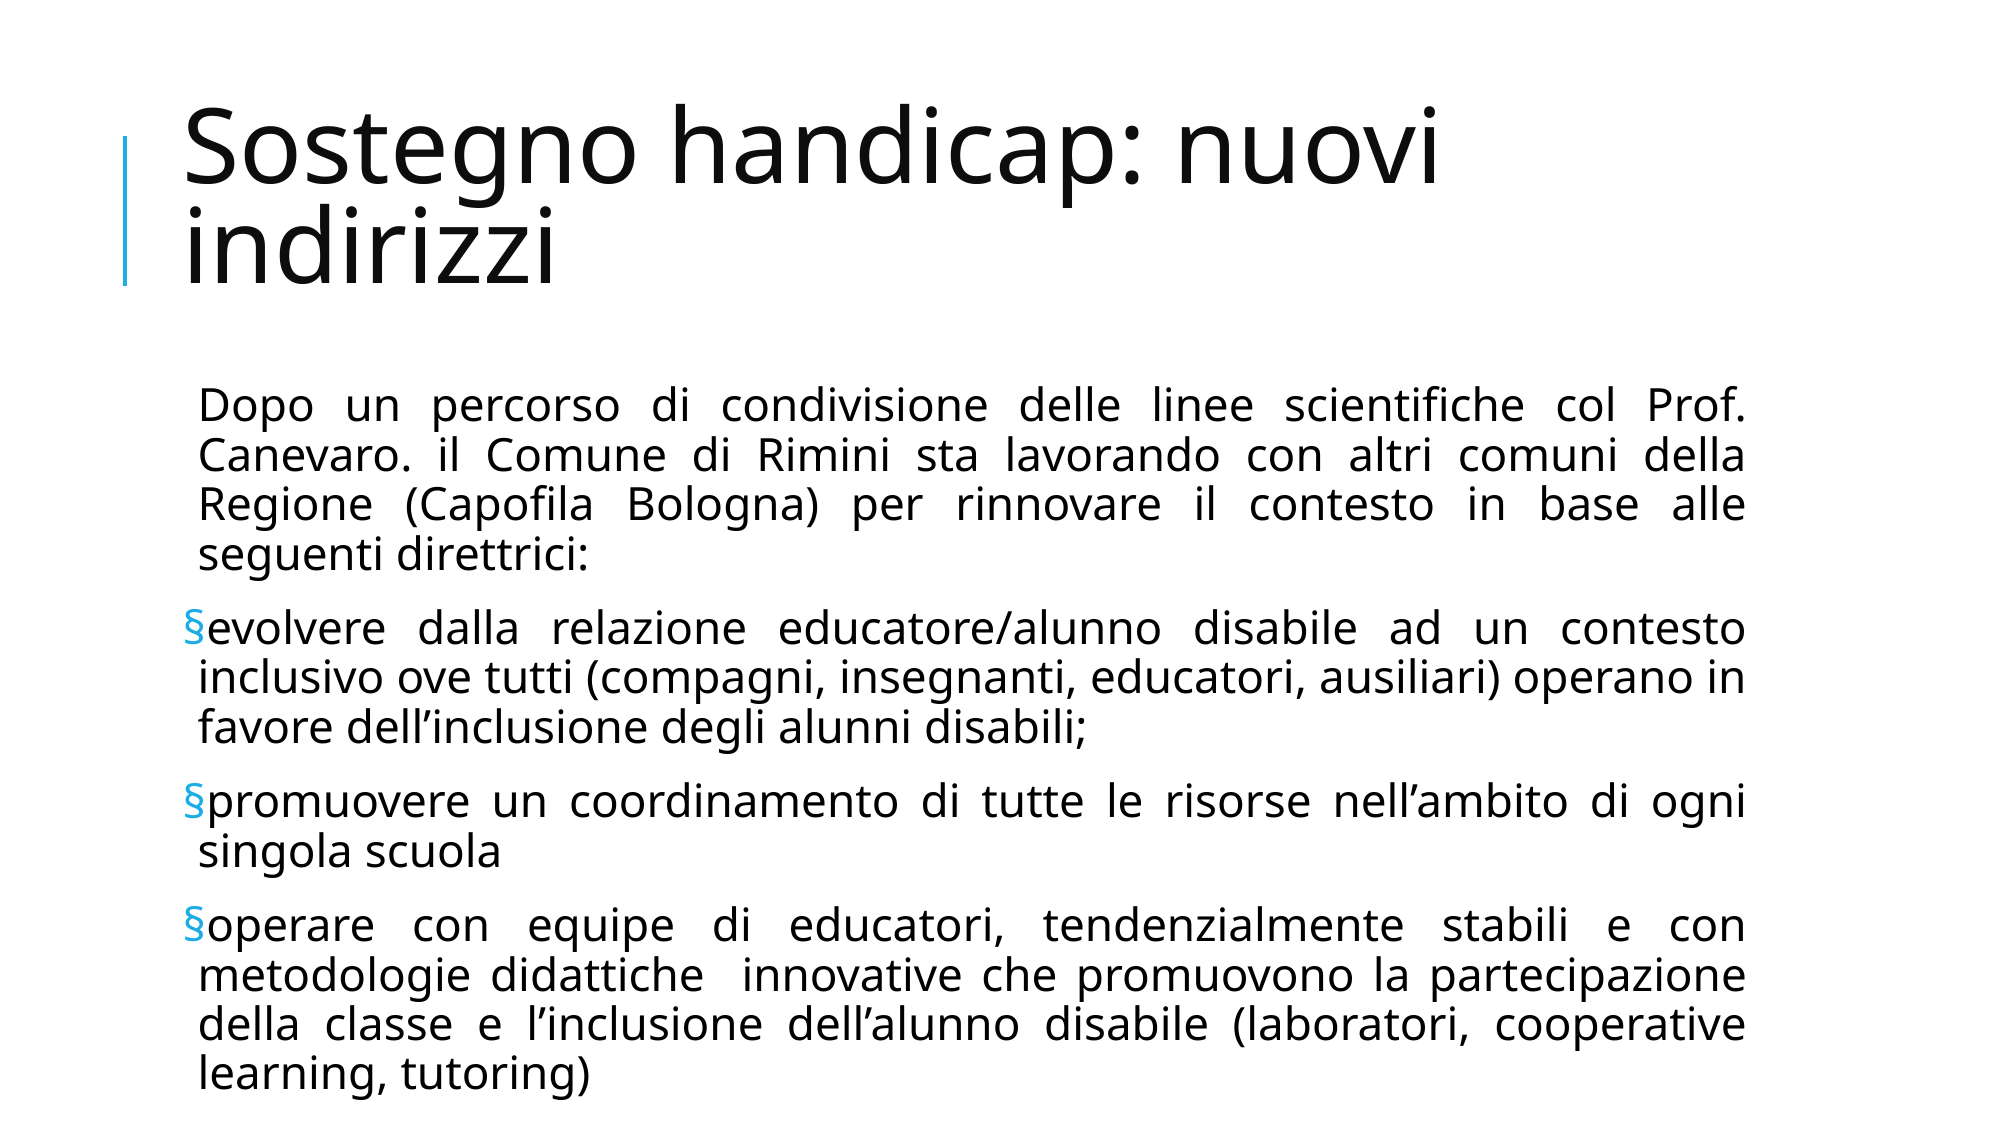

# Sostegno handicap: nuovi indirizzi
Dopo un percorso di condivisione delle linee scientifiche col Prof. Canevaro. il Comune di Rimini sta lavorando con altri comuni della Regione (Capofila Bologna) per rinnovare il contesto in base alle seguenti direttrici:
evolvere dalla relazione educatore/alunno disabile ad un contesto inclusivo ove tutti (compagni, insegnanti, educatori, ausiliari) operano in favore dell’inclusione degli alunni disabili;
promuovere un coordinamento di tutte le risorse nell’ambito di ogni singola scuola
operare con equipe di educatori, tendenzialmente stabili e con metodologie didattiche innovative che promuovono la partecipazione della classe e l’inclusione dell’alunno disabile (laboratori, cooperative learning, tutoring)
modificare i criteri di assegnazione delle ore da una logica 1:1, basata esclusivamente sulla patologia, ad una logica basata sul funzionamento e sul lavoro di contesto (non più 1:1), nei limiti delle risorse disponibili